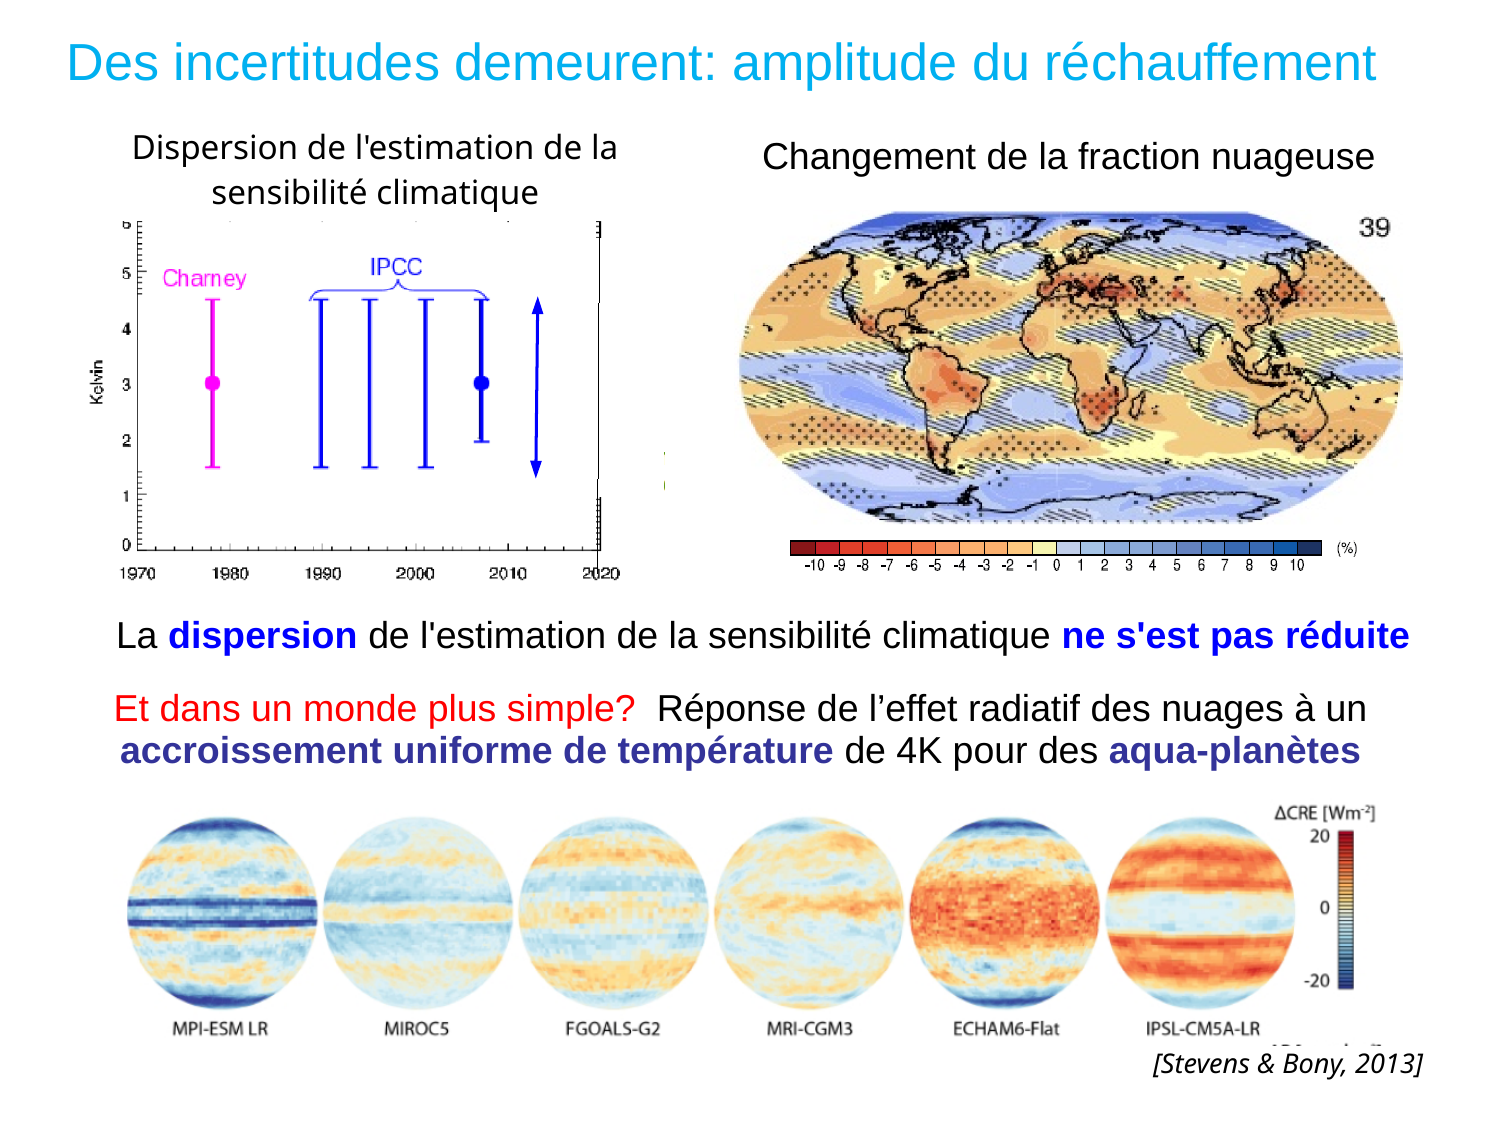

Des incertitudes demeurent: amplitude du réchauffement
Dispersion de l'estimation de la sensibilité climatique
Changement de la fraction nuageuse
La dispersion de l'estimation de la sensibilité climatique ne s'est pas réduite
Et dans un monde plus simple? Réponse de l’effet radiatif des nuages à un accroissement uniforme de température de 4K pour des aqua-planètes
[Stevens & Bony, 2013]